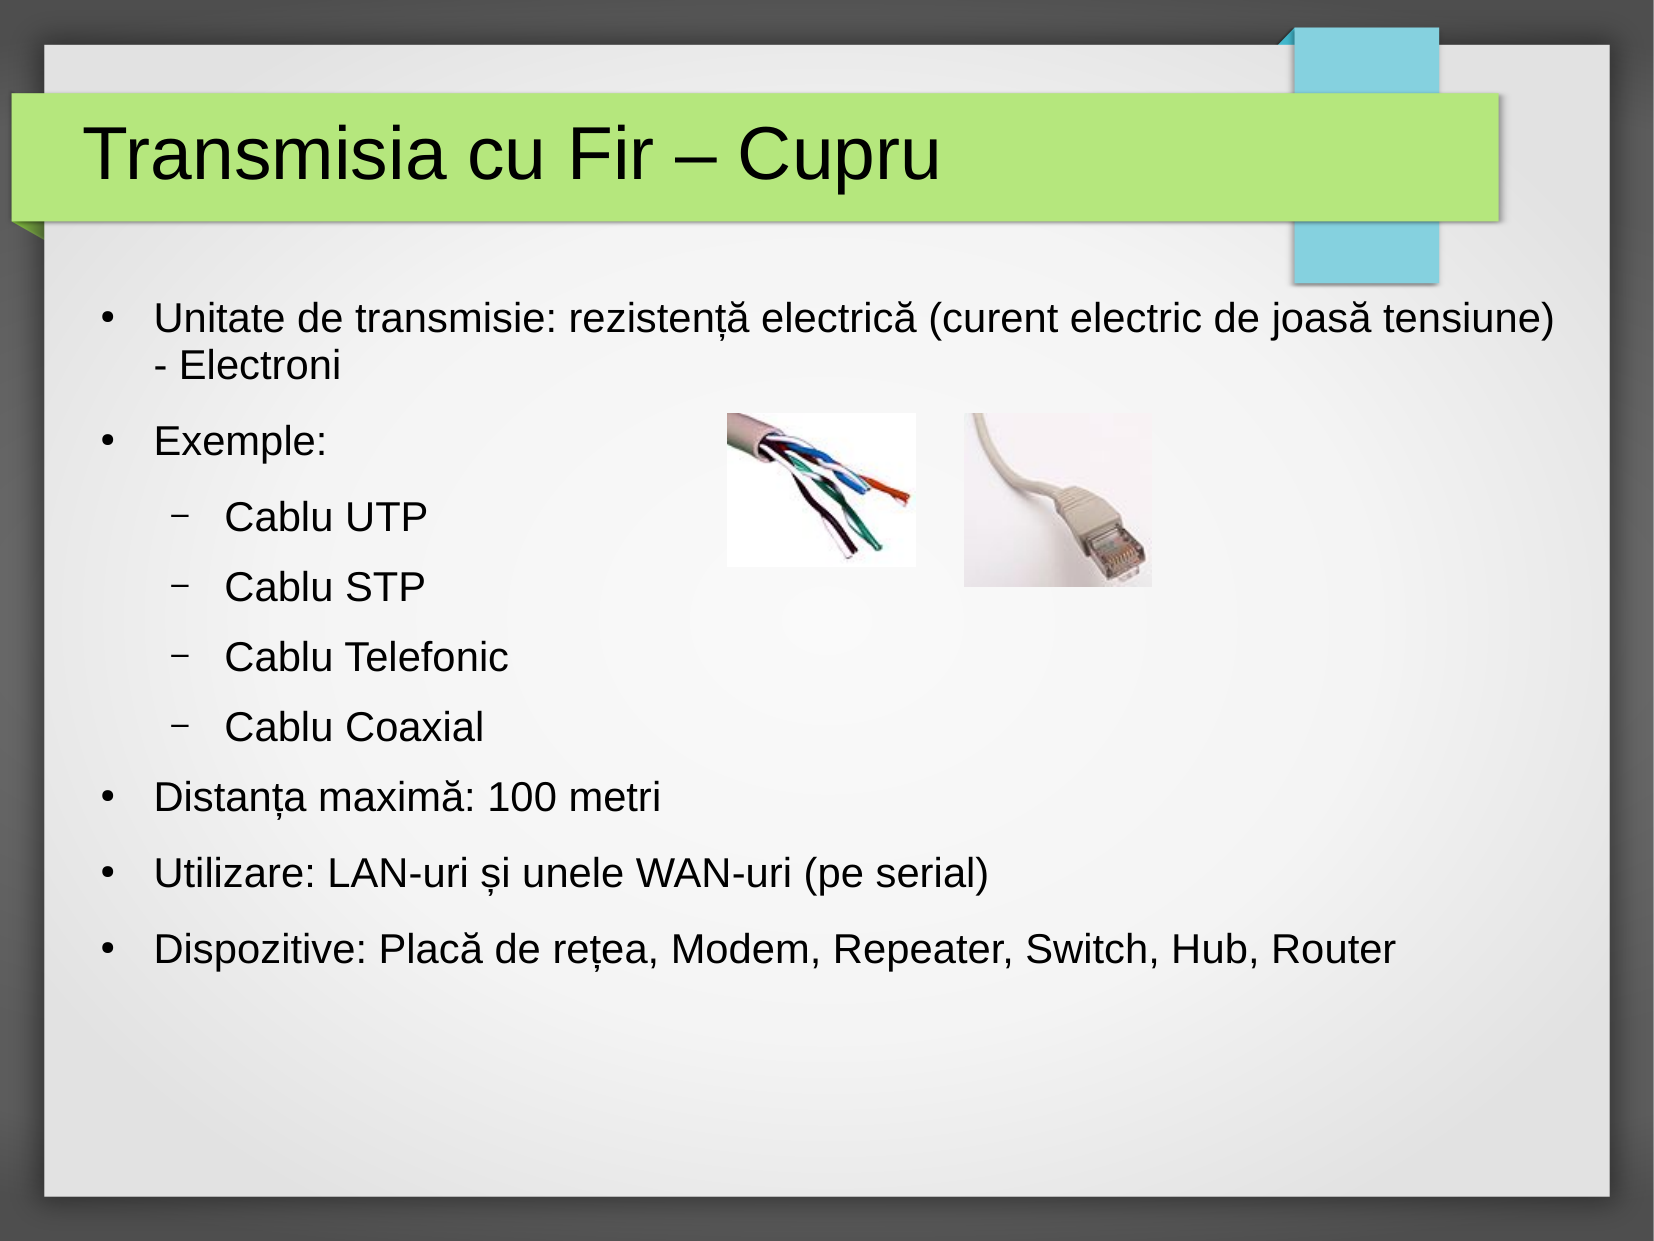

# Transmisia cu Fir – Cupru
Unitate de transmisie: rezistență electrică (curent electric de joasă tensiune) - Electroni
Exemple:
Cablu UTP
Cablu STP
Cablu Telefonic
Cablu Coaxial
Distanța maximă: 100 metri
Utilizare: LAN-uri și unele WAN-uri (pe serial)
Dispozitive: Placă de rețea, Modem, Repeater, Switch, Hub, Router